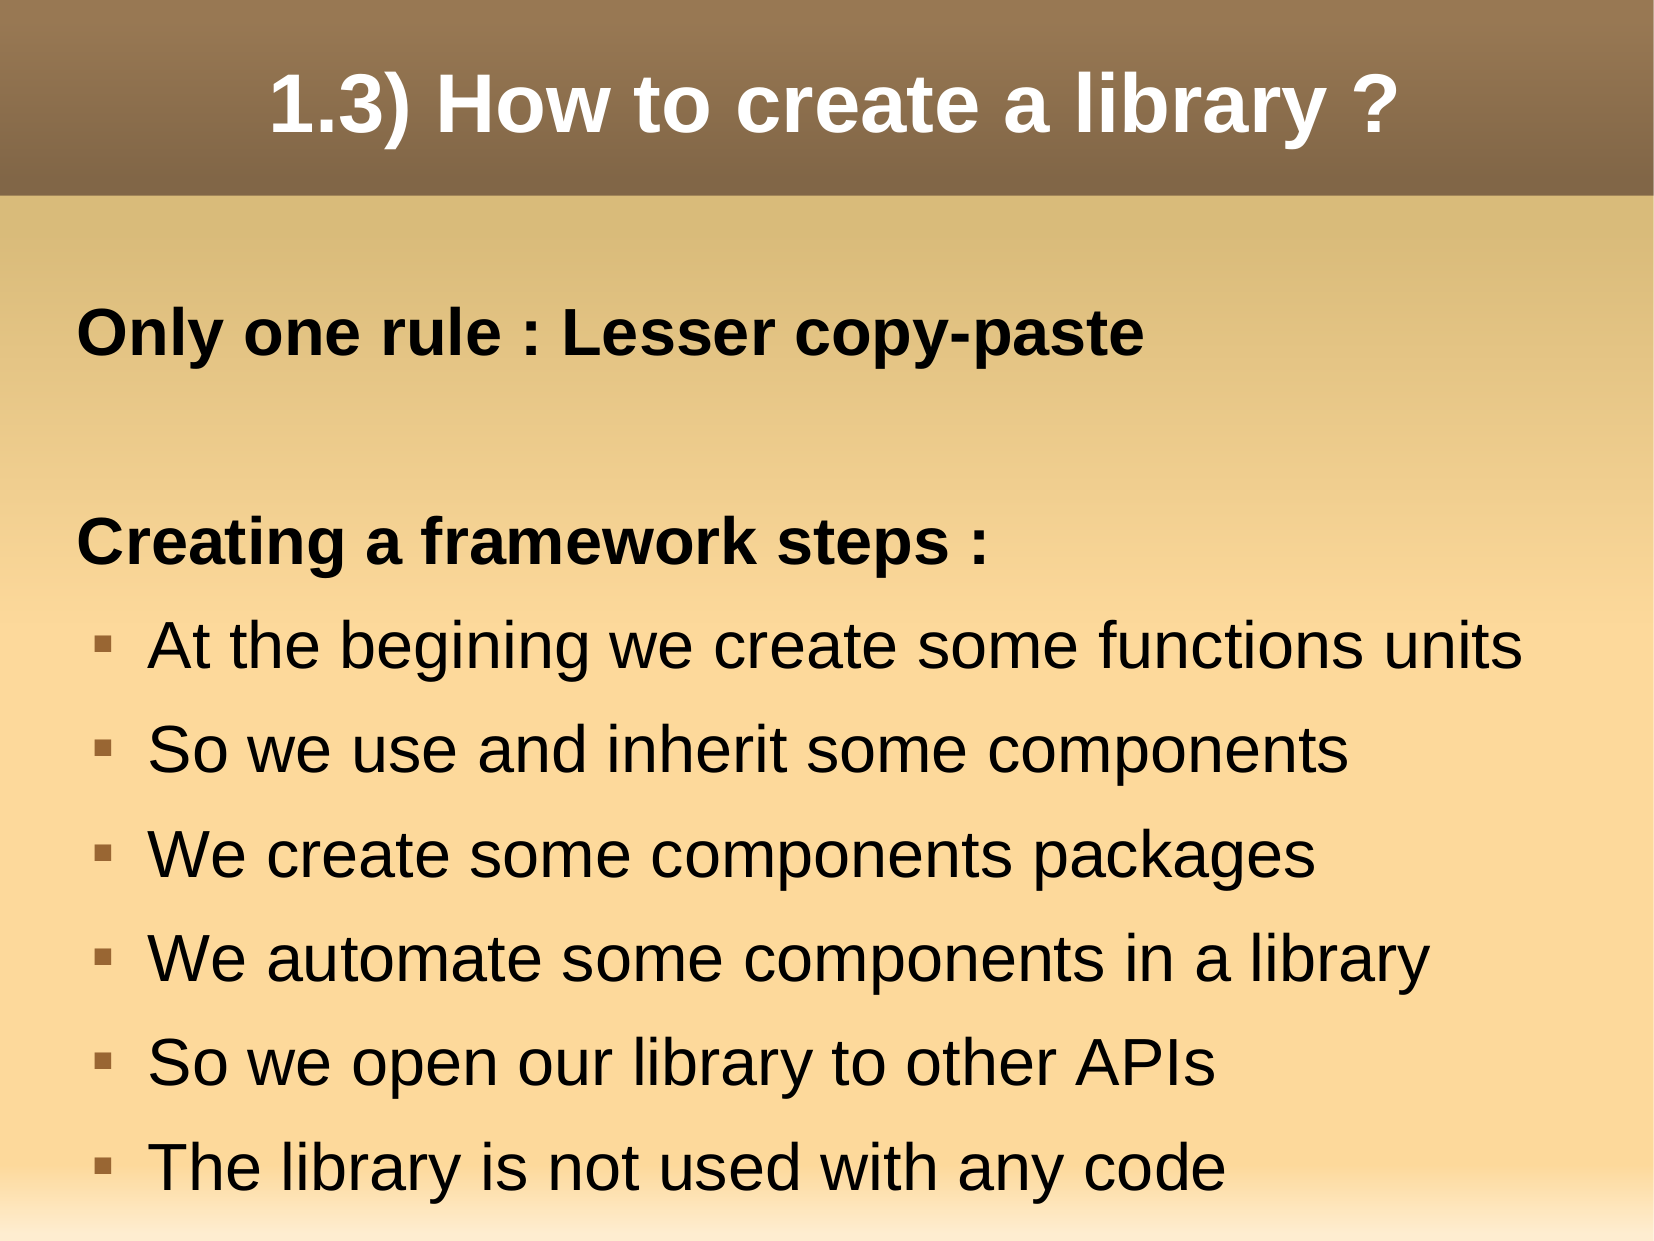

# 1.3) How to create a library ?
Only one rule : Lesser copy-paste
Creating a framework steps :
At the begining we create some functions units
So we use and inherit some components
We create some components packages
We automate some components in a library
So we open our library to other APIs
The library is not used with any code